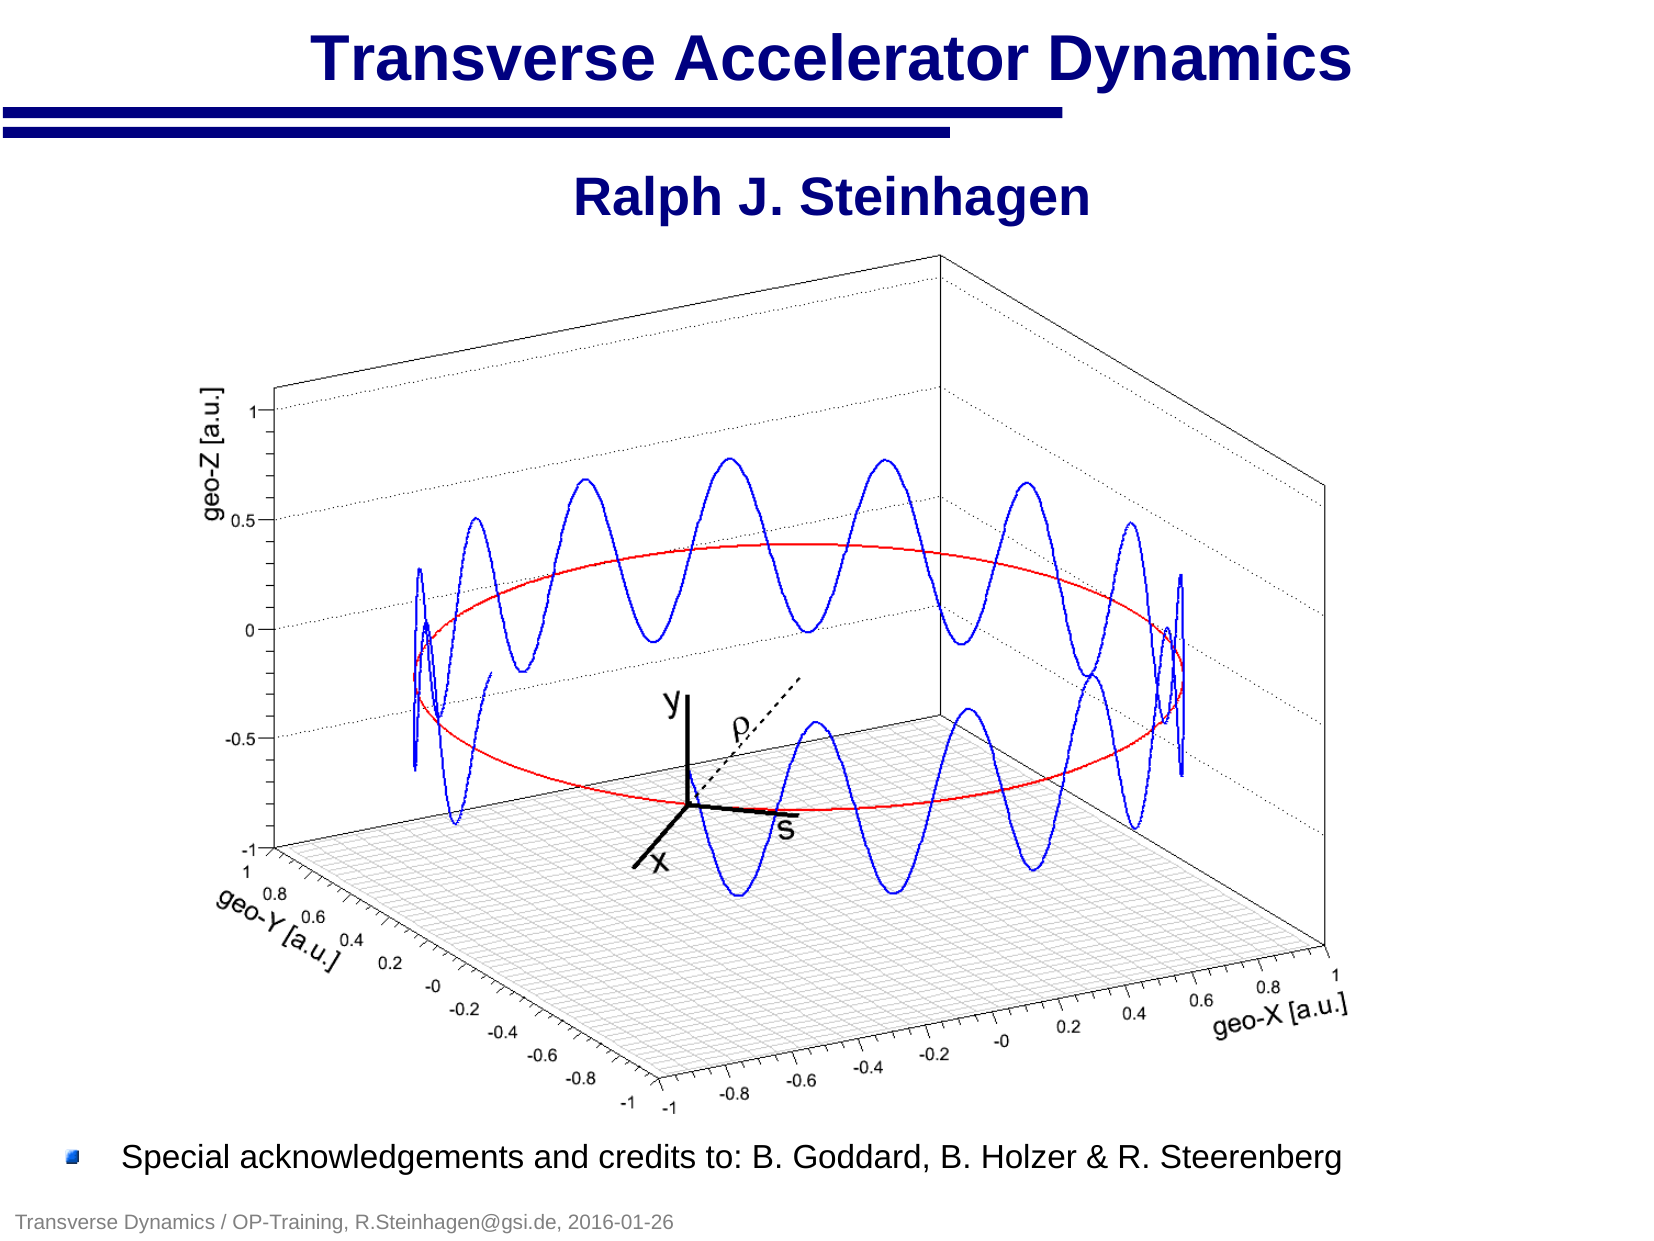

# Transverse Accelerator Dynamics Ralph J. Steinhagen
Special acknowledgements and credits to: B. Goddard, B. Holzer & R. Steerenberg